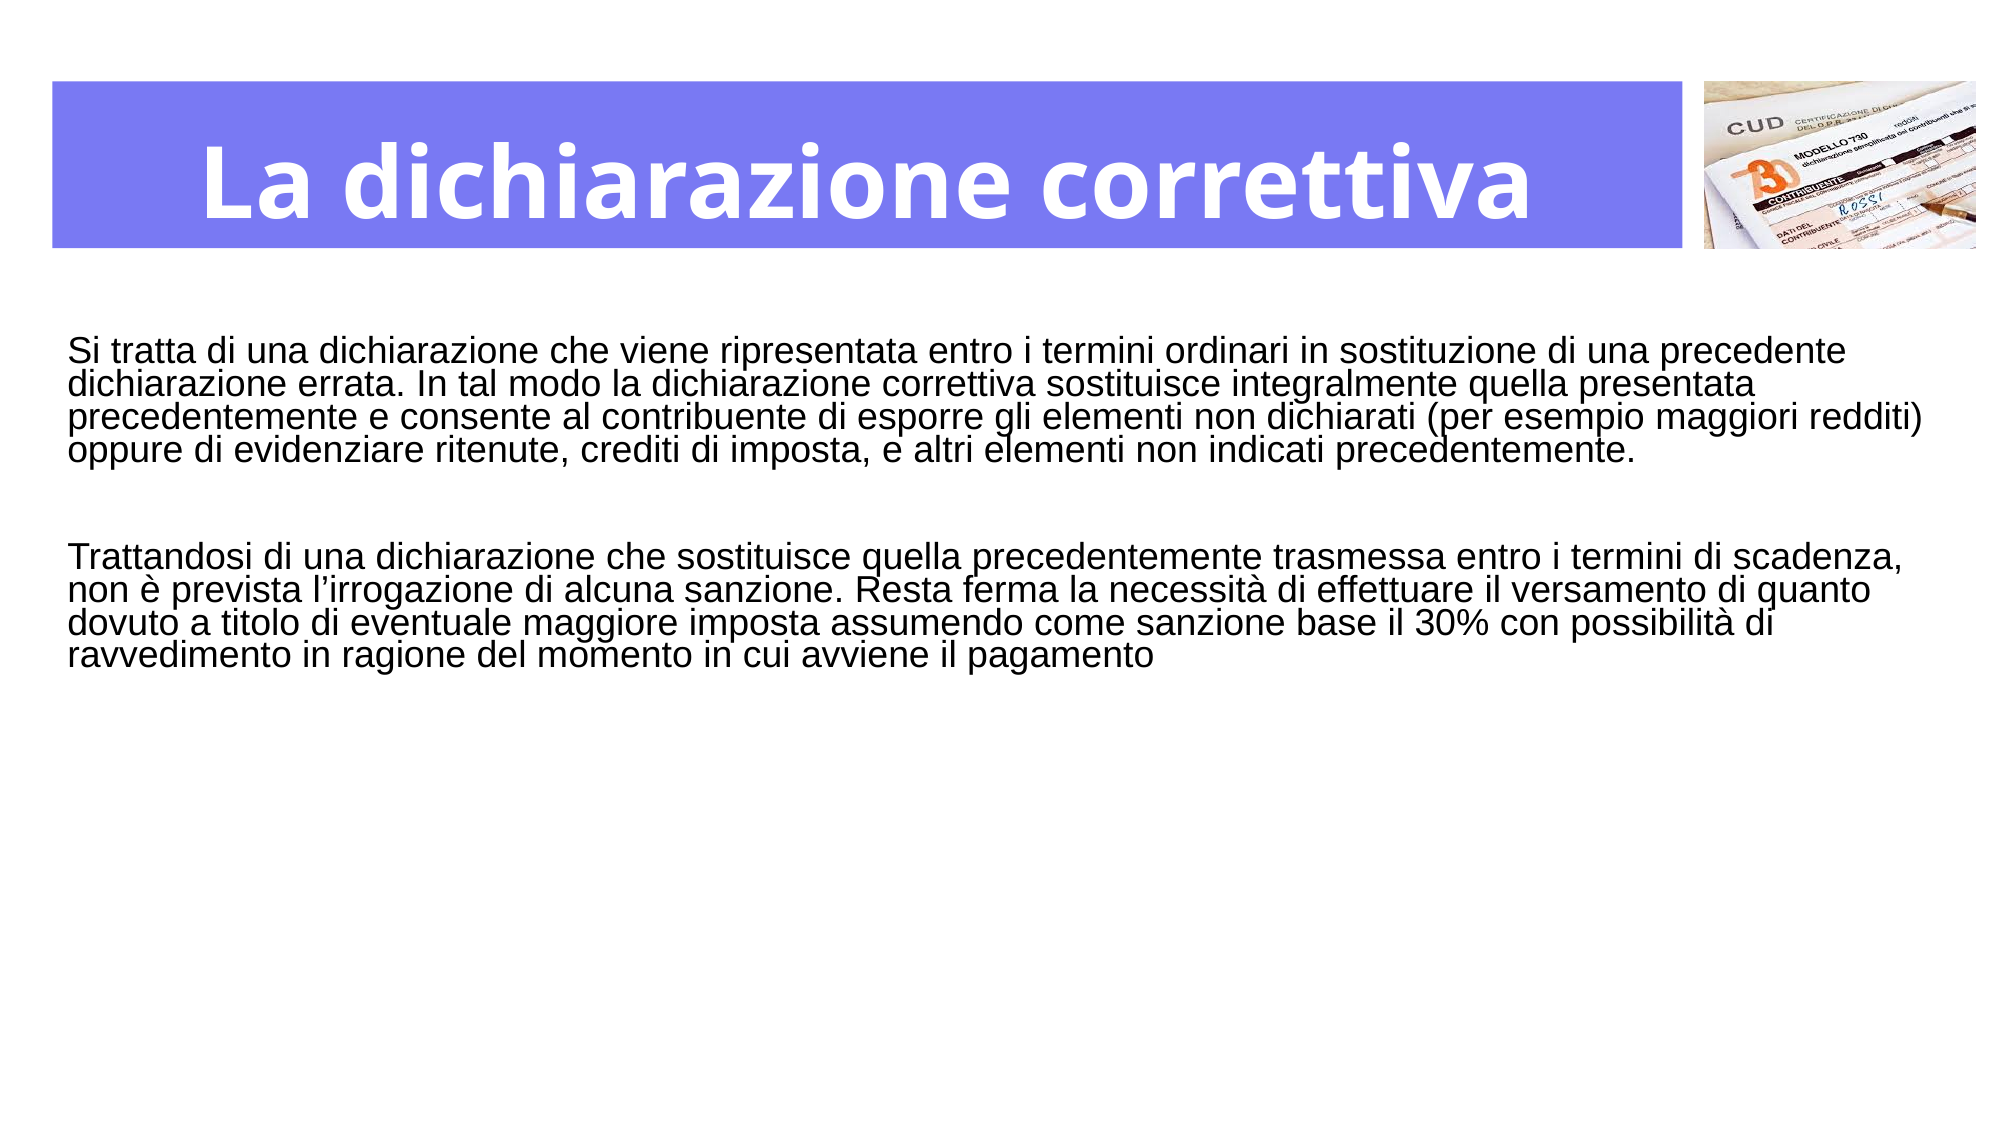

La dichiarazione correttiva
# Si tratta di una dichiarazione che viene ripresentata entro i termini ordinari in sostituzione di una precedente dichiarazione errata. In tal modo la dichiarazione correttiva sostituisce integralmente quella presentata precedentemente e consente al contribuente di esporre gli elementi non dichiarati (per esempio maggiori redditi) oppure di evidenziare ritenute, crediti di imposta, e altri elementi non indicati precedentemente.
Trattandosi di una dichiarazione che sostituisce quella precedentemente trasmessa entro i termini di scadenza, non è prevista l’irrogazione di alcuna sanzione. Resta ferma la necessità di effettuare il versamento di quanto dovuto a titolo di eventuale maggiore imposta assumendo come sanzione base il 30% con possibilità di ravvedimento in ragione del momento in cui avviene il pagamento